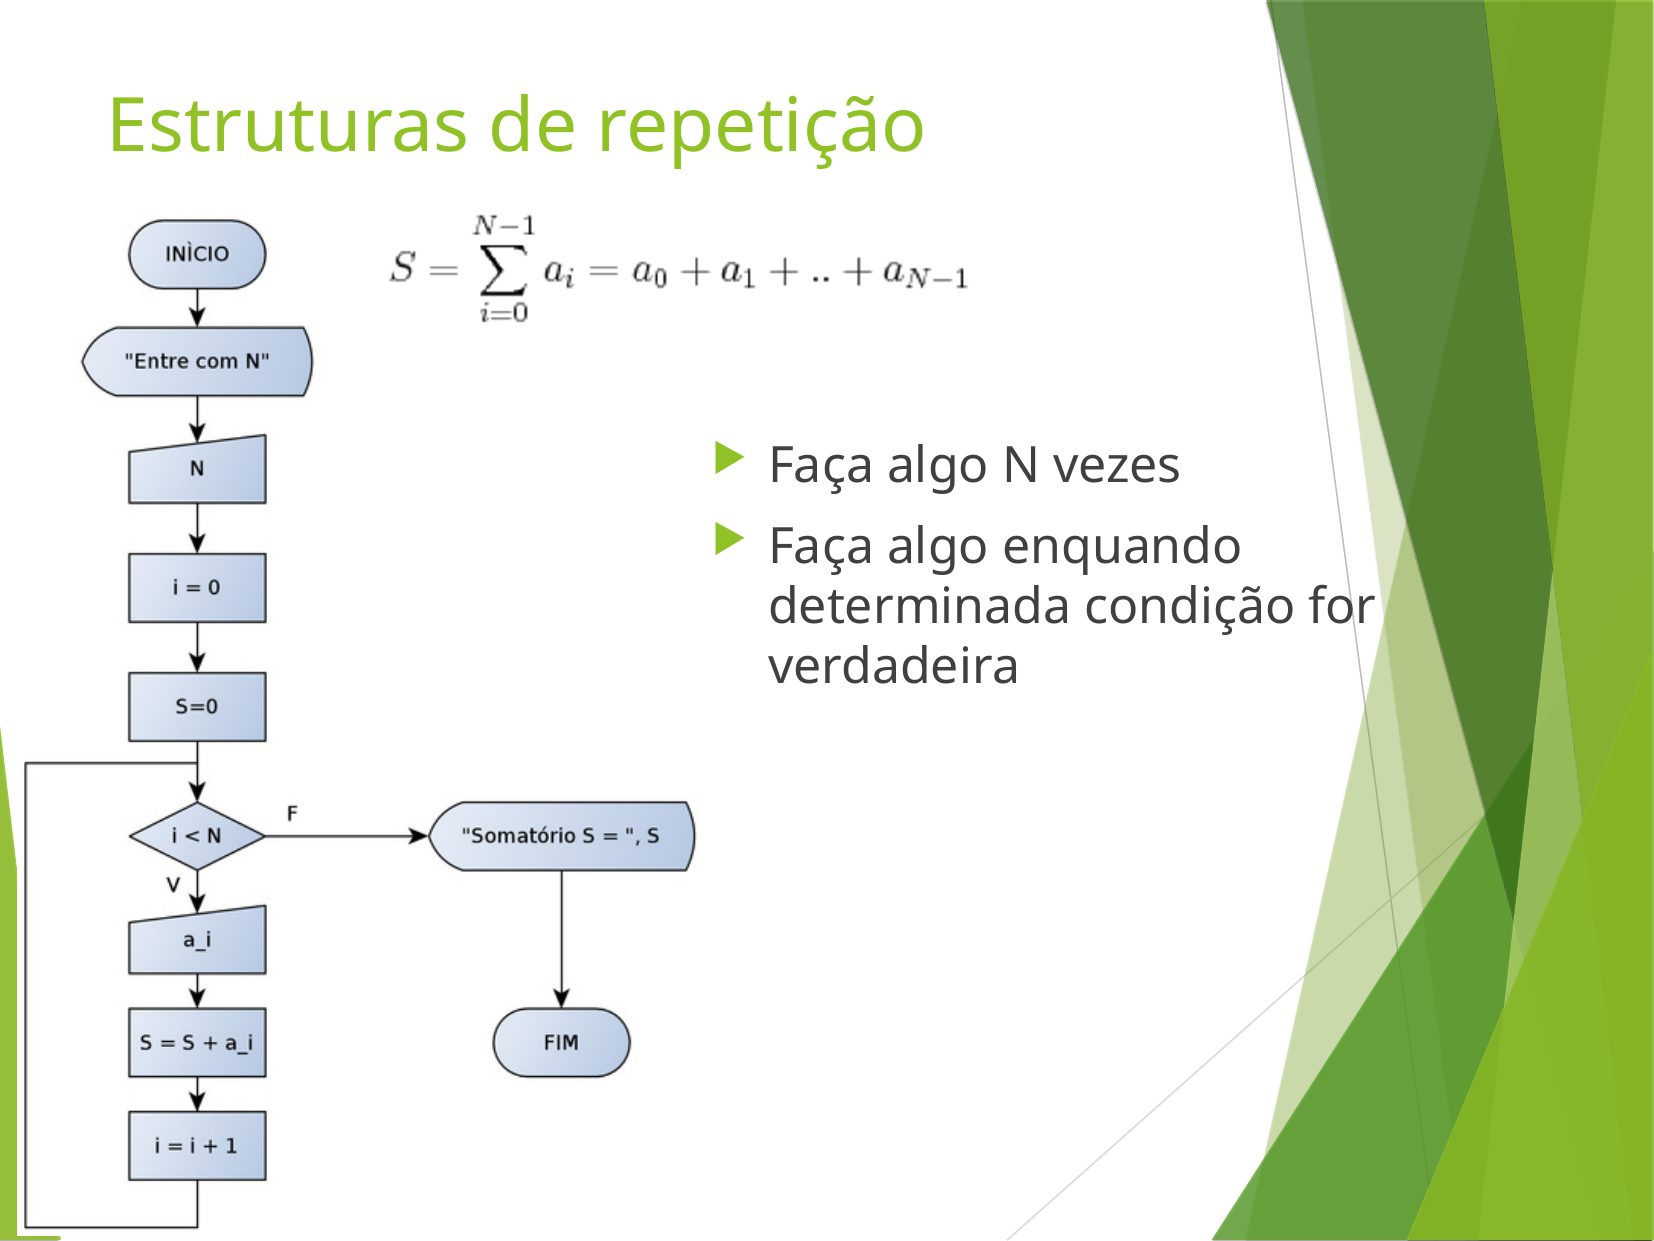

# Estruturas de repetição
Faça algo N vezes
Faça algo enquando determinada condição for verdadeira